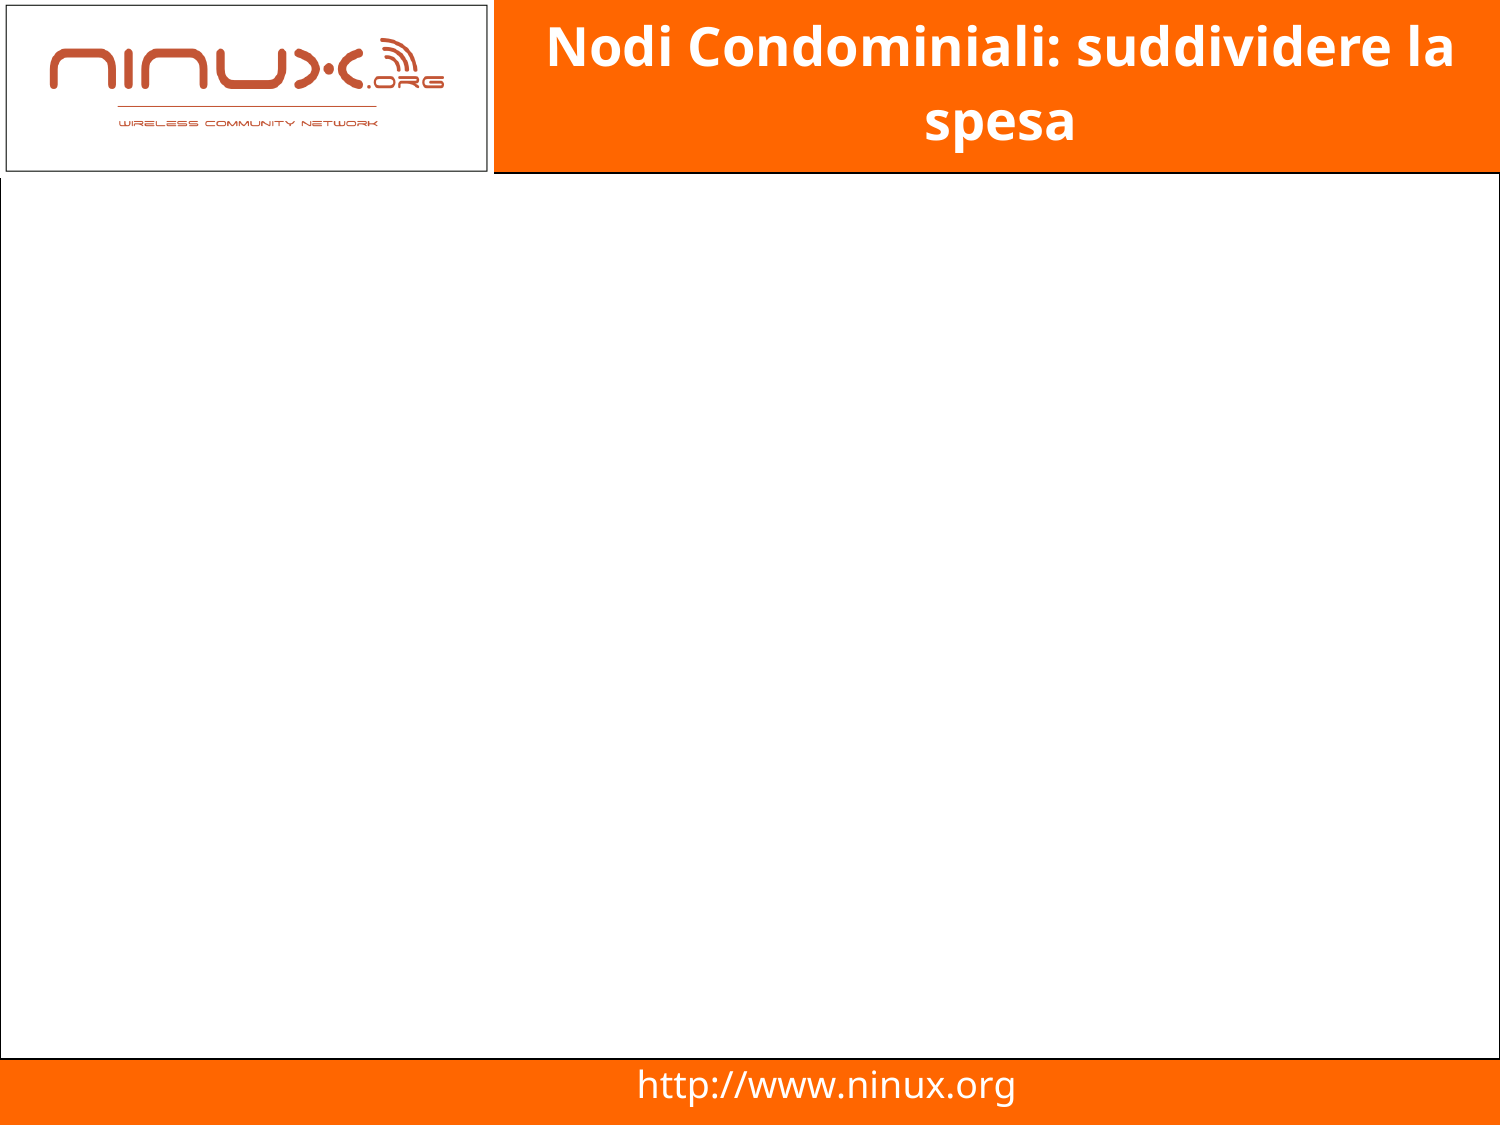

Nodi Condominiali: suddividere la spesa
#
http://www.ninux.org